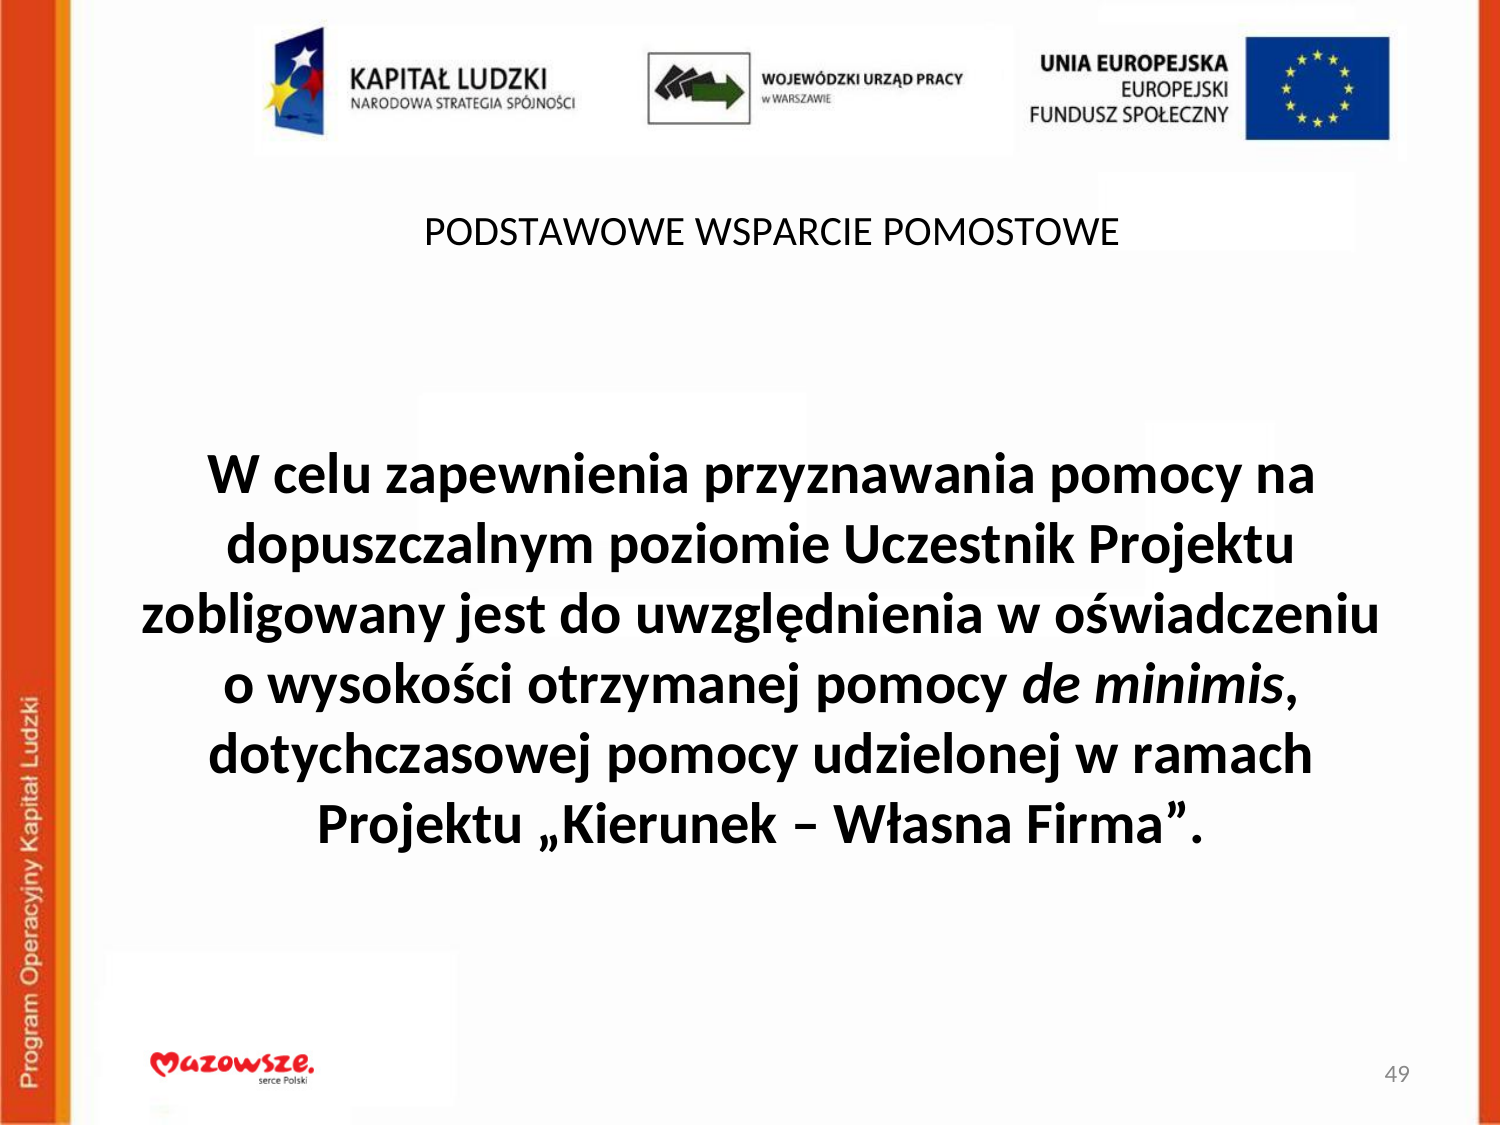

PODSTAWOWE WSPARCIE POMOSTOWE
# W celu zapewnienia przyznawania pomocy na dopuszczalnym poziomie Uczestnik Projektu zobligowany jest do uwzględnienia w oświadczeniu o wysokości otrzymanej pomocy de minimis, dotychczasowej pomocy udzielonej w ramach Projektu „Kierunek – Własna Firma”.